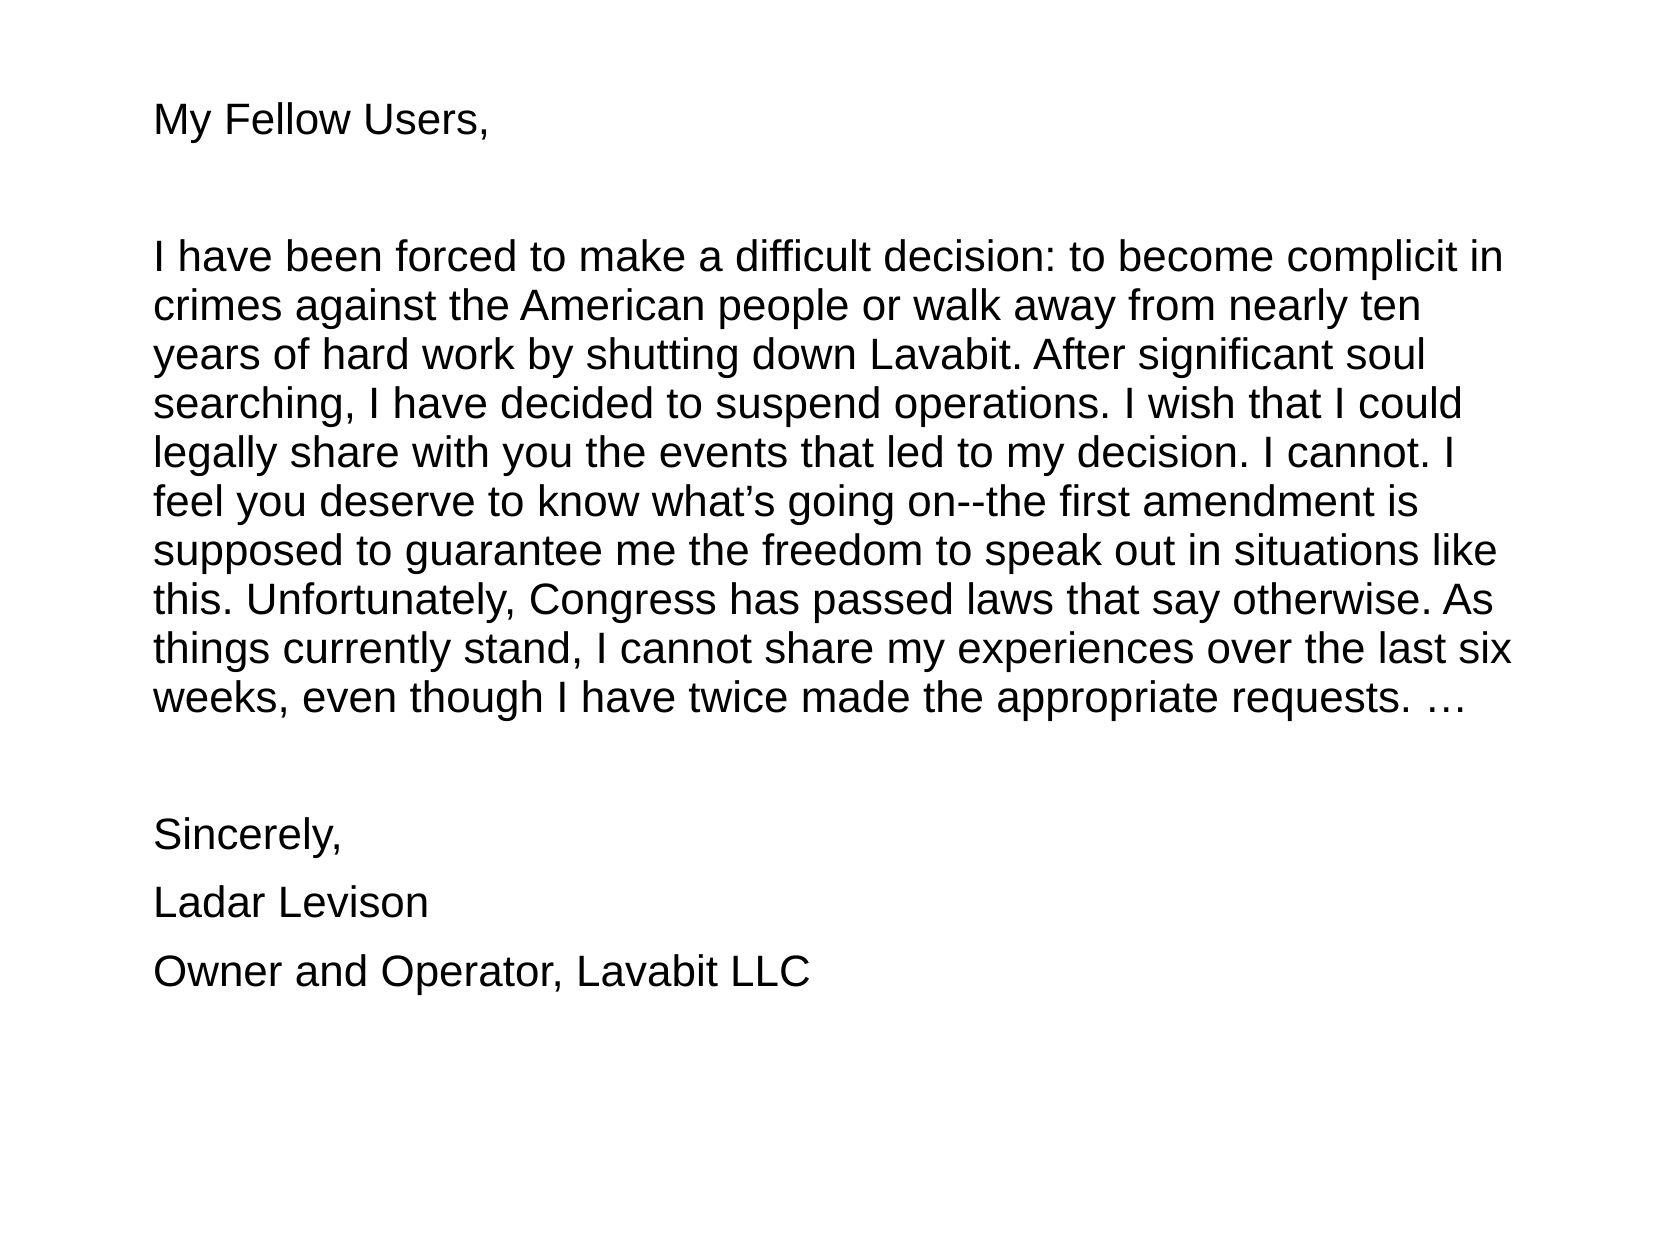

# My Fellow Users,
I have been forced to make a difficult decision: to become complicit in crimes against the American people or walk away from nearly ten years of hard work by shutting down Lavabit. After significant soul searching, I have decided to suspend operations. I wish that I could legally share with you the events that led to my decision. I cannot. I feel you deserve to know what’s going on--the first amendment is supposed to guarantee me the freedom to speak out in situations like this. Unfortunately, Congress has passed laws that say otherwise. As things currently stand, I cannot share my experiences over the last six weeks, even though I have twice made the appropriate requests. …
Sincerely,
Ladar Levison
Owner and Operator, Lavabit LLC